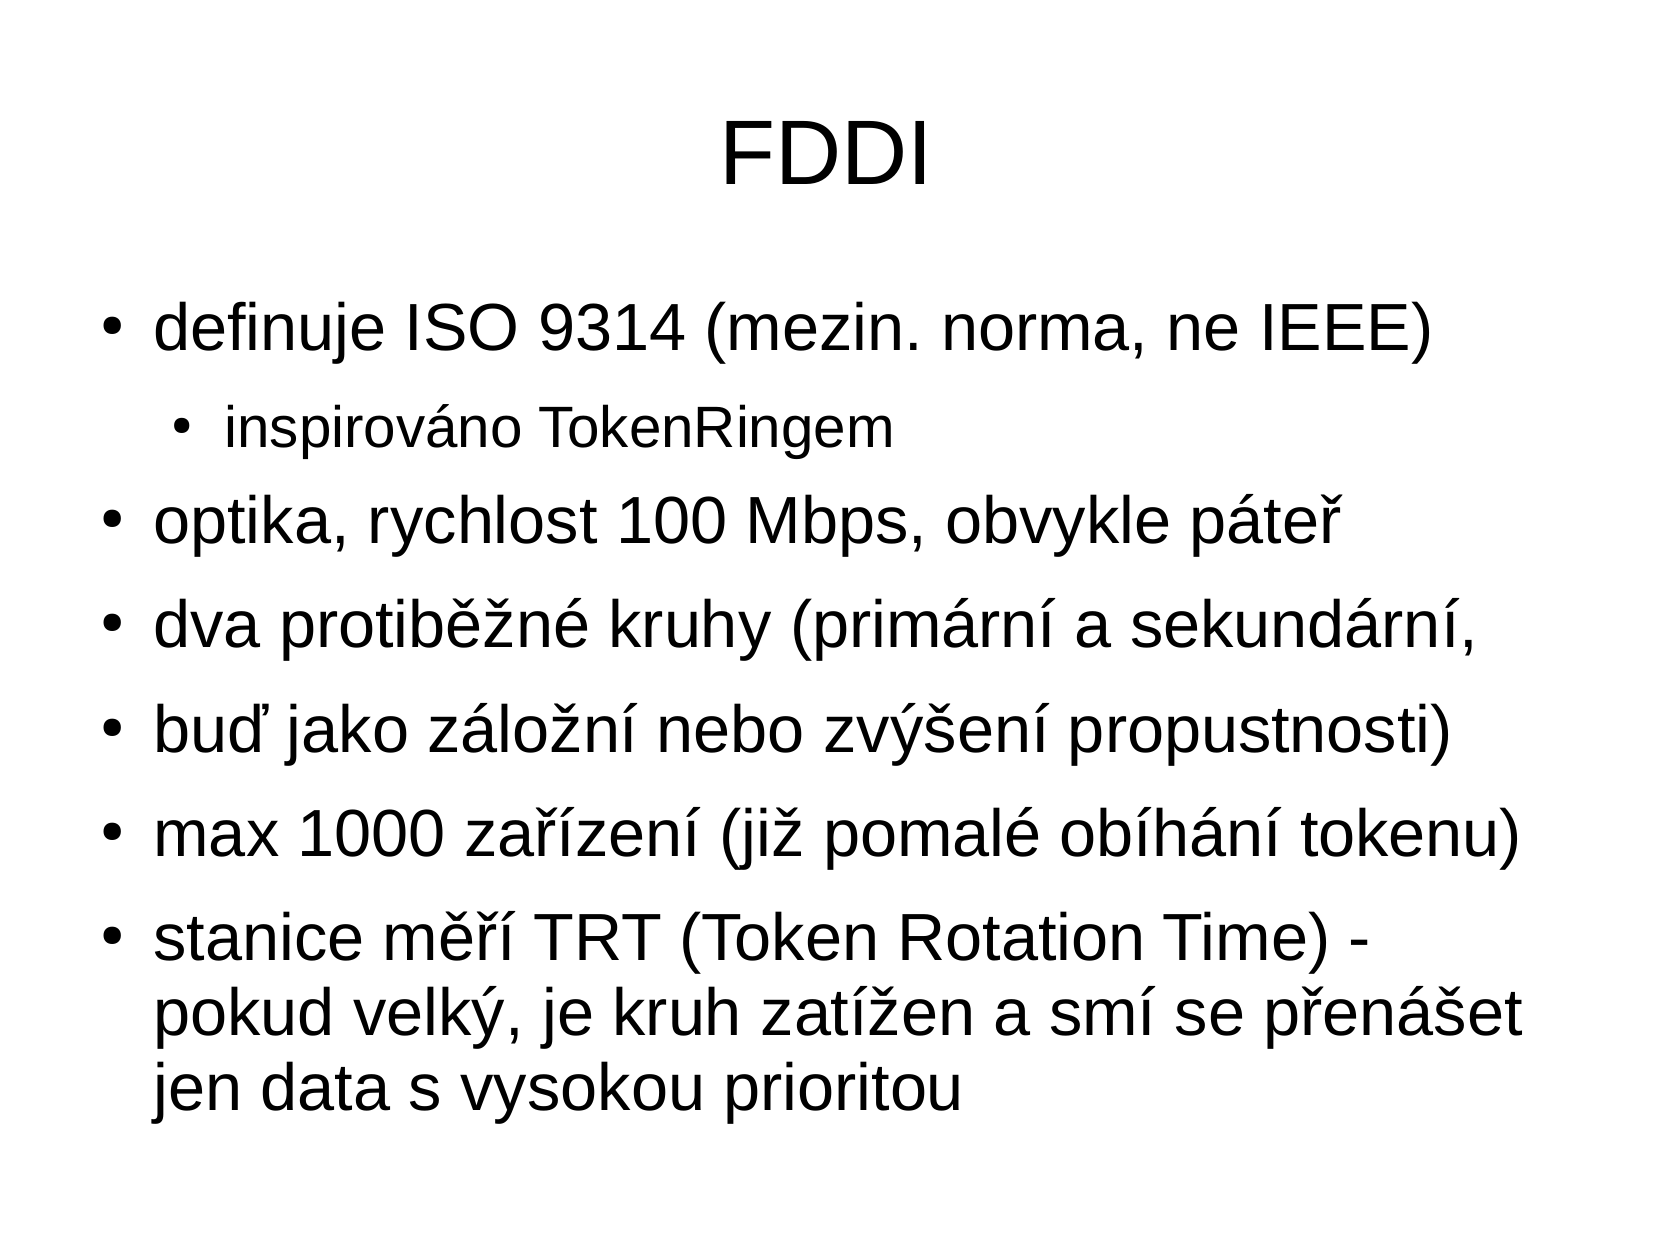

# FDDI
definuje ISO 9314 (mezin. norma, ne IEEE)
inspirováno TokenRingem
optika, rychlost 100 Mbps, obvykle páteř
dva protiběžné kruhy (primární a sekundární,
buď jako záložní nebo zvýšení propustnosti)
max 1000 zařízení (již pomalé obíhání tokenu)
stanice měří TRT (Token Rotation Time) - pokud velký, je kruh zatížen a smí se přenášet jen data s vysokou prioritou